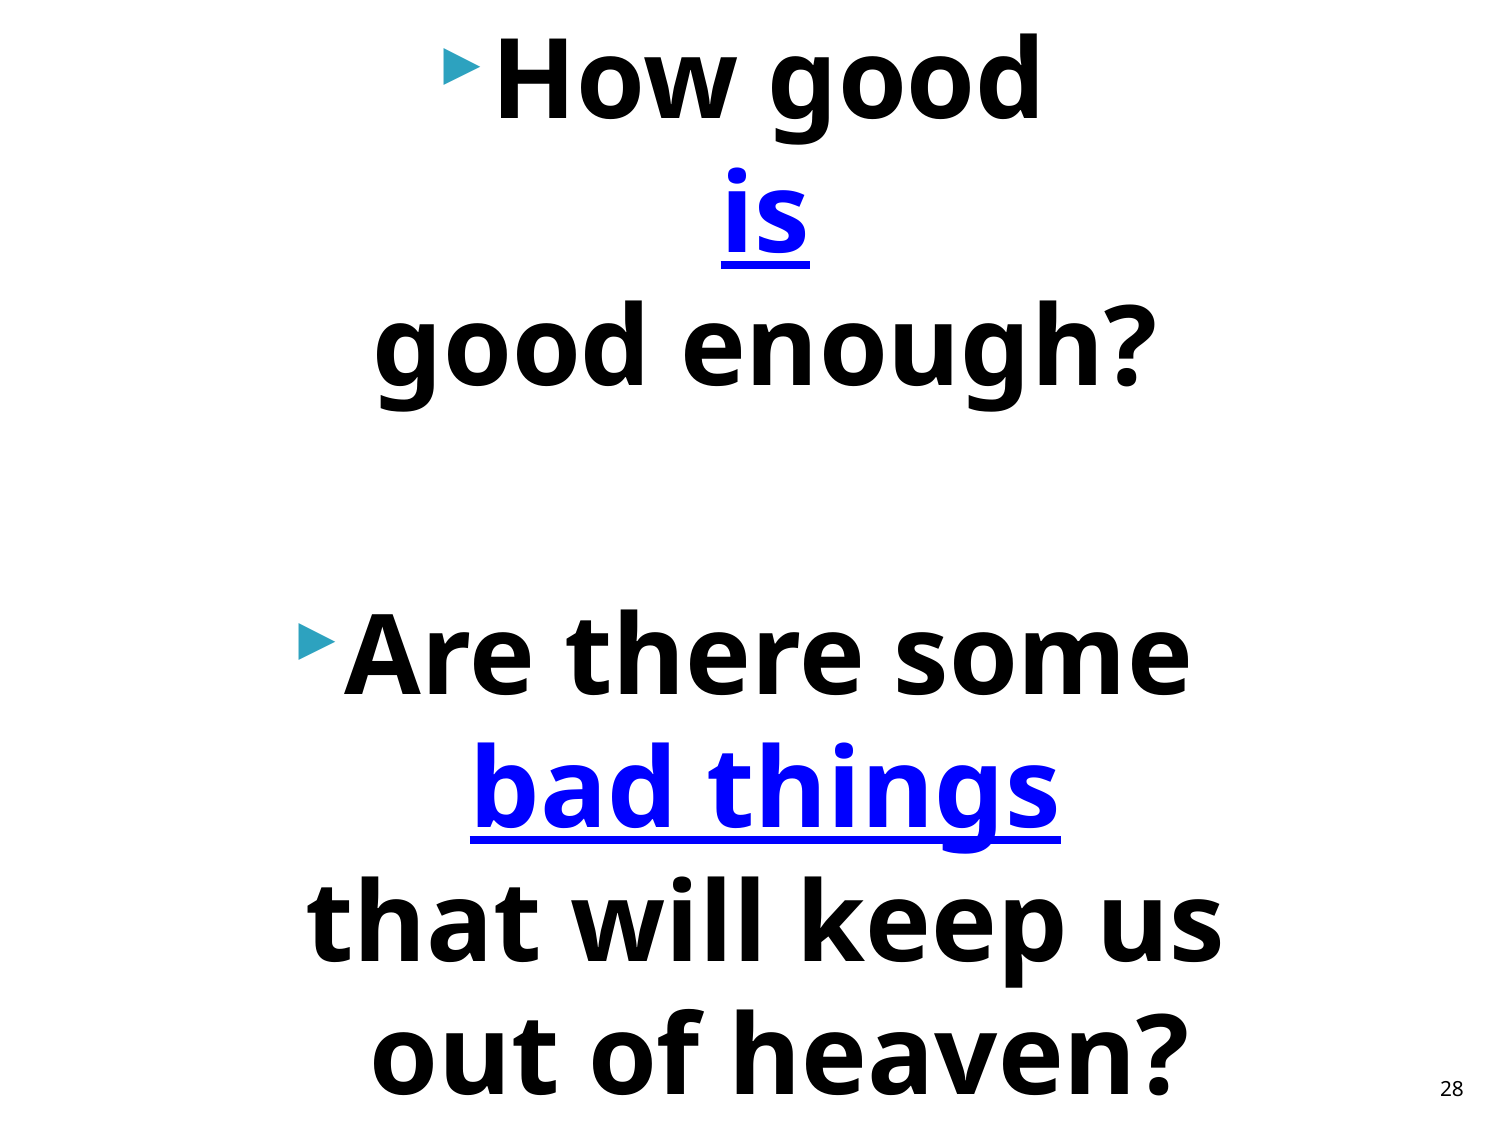

# How good is good enough?
Are there some
bad things
that will keep us
out of heaven?